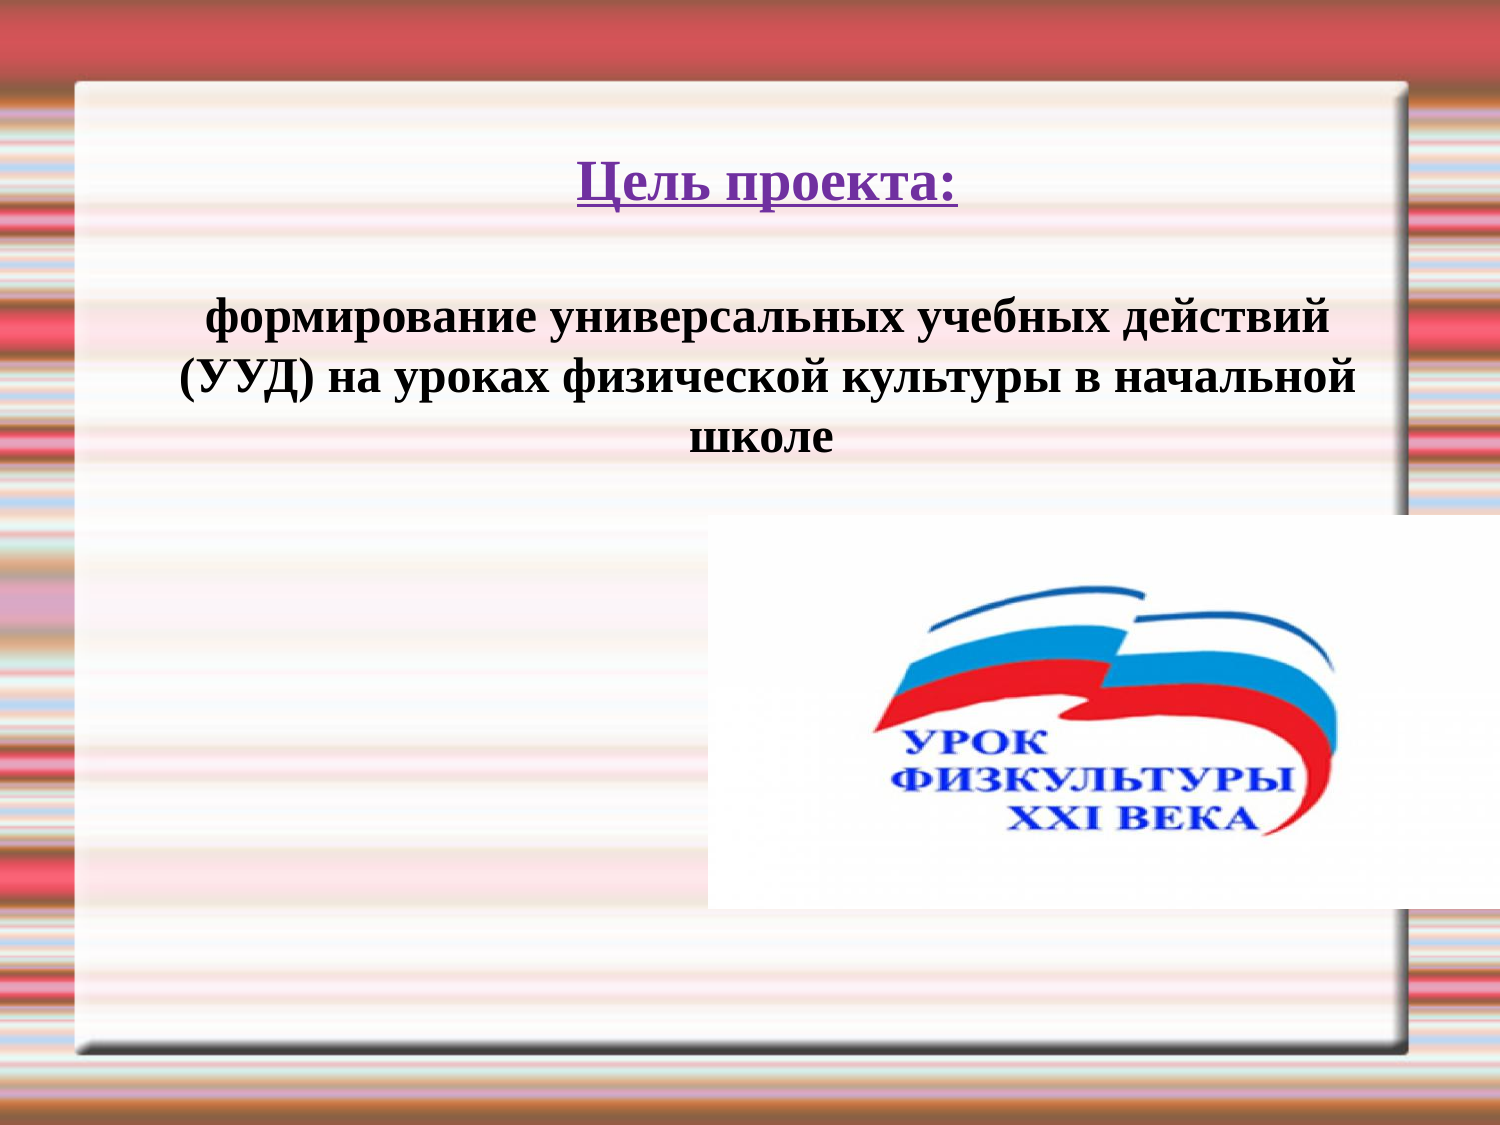

Цель проекта:
формирование универсальных учебных действий (УУД) на уроках физической культуры в начальной школе